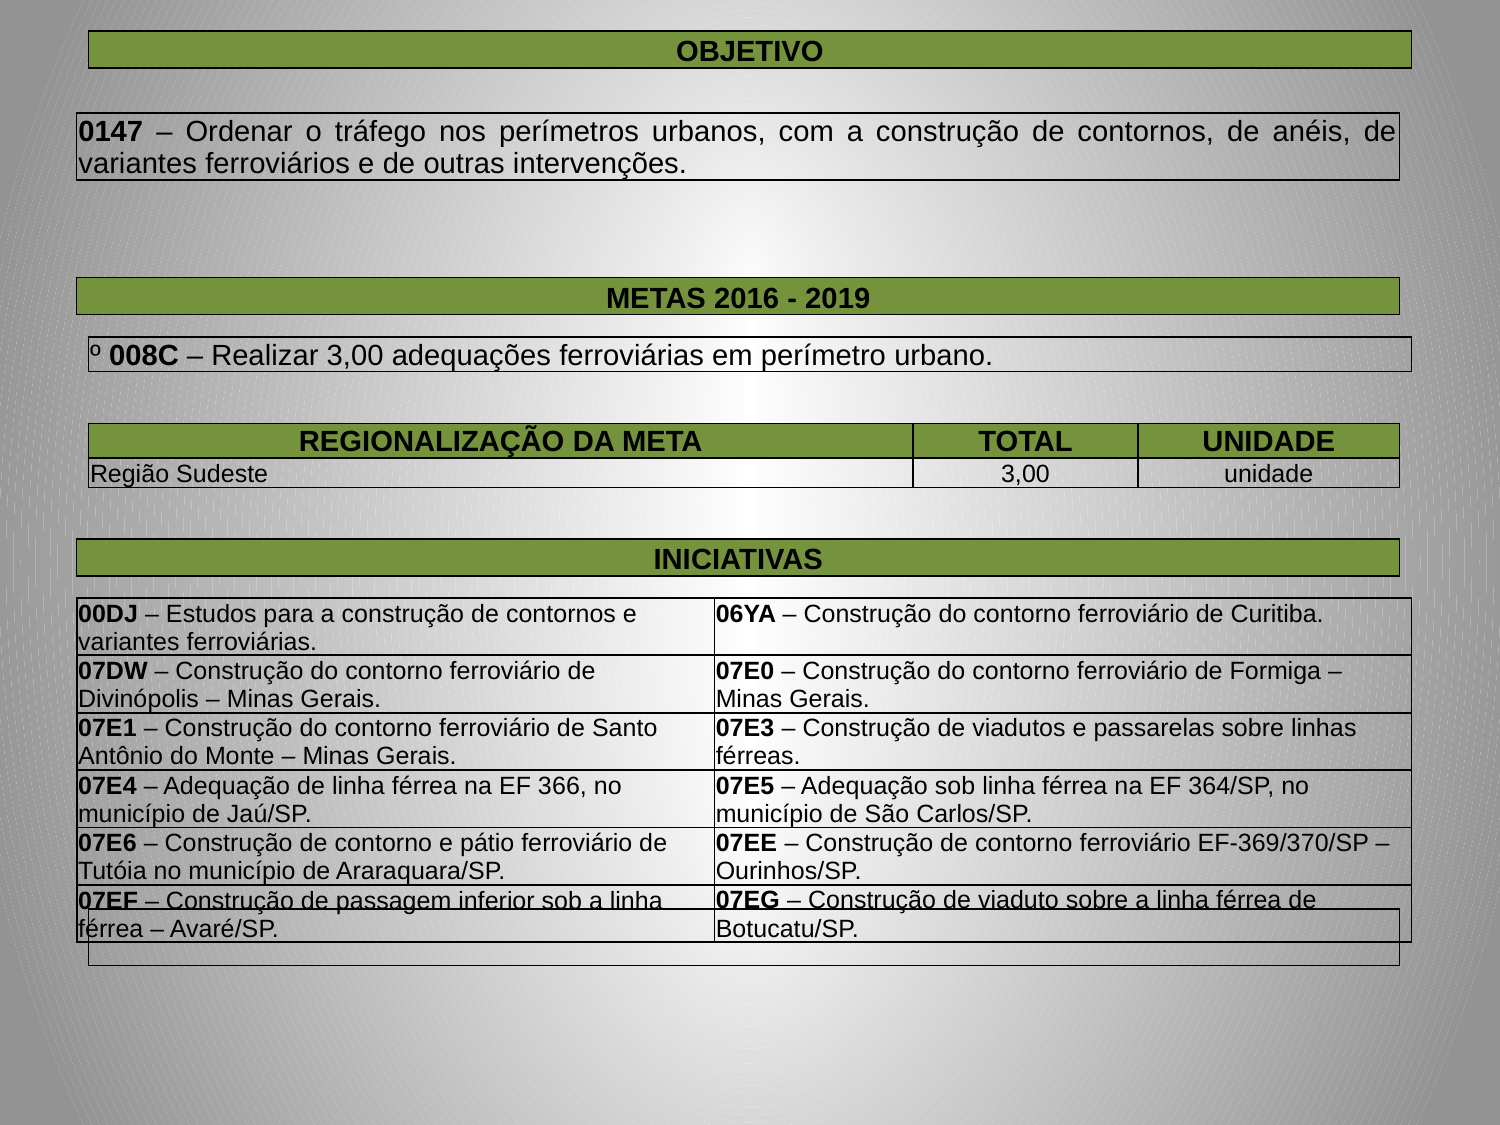

| OBJETIVO |
| --- |
| 0147 – Ordenar o tráfego nos perímetros urbanos, com a construção de contornos, de anéis, de variantes ferroviários e de outras intervenções. |
| --- |
| METAS 2016 - 2019 |
| --- |
| º 008C – Realizar 3,00 adequações ferroviárias em perímetro urbano. |
| --- |
| REGIONALIZAÇÃO DA META | TOTAL | UNIDADE |
| --- | --- | --- |
| Região Sudeste | 3,00 | unidade |
| INICIATIVAS |
| --- |
| 00DJ – Estudos para a construção de contornos e variantes ferroviárias. | 06YA – Construção do contorno ferroviário de Curitiba. |
| --- | --- |
| 07DW – Construção do contorno ferroviário de Divinópolis – Minas Gerais. | 07E0 – Construção do contorno ferroviário de Formiga – Minas Gerais. |
| 07E1 – Construção do contorno ferroviário de Santo Antônio do Monte – Minas Gerais. | 07E3 – Construção de viadutos e passarelas sobre linhas férreas. |
| 07E4 – Adequação de linha férrea na EF 366, no município de Jaú/SP. | 07E5 – Adequação sob linha férrea na EF 364/SP, no município de São Carlos/SP. |
| 07E6 – Construção de contorno e pátio ferroviário de Tutóia no município de Araraquara/SP. | 07EE – Construção de contorno ferroviário EF-369/370/SP – Ourinhos/SP. |
| 07EF – Construção de passagem inferior sob a linha férrea – Avaré/SP. | 07EG – Construção de viaduto sobre a linha férrea de Botucatu/SP. |
| |
| --- |